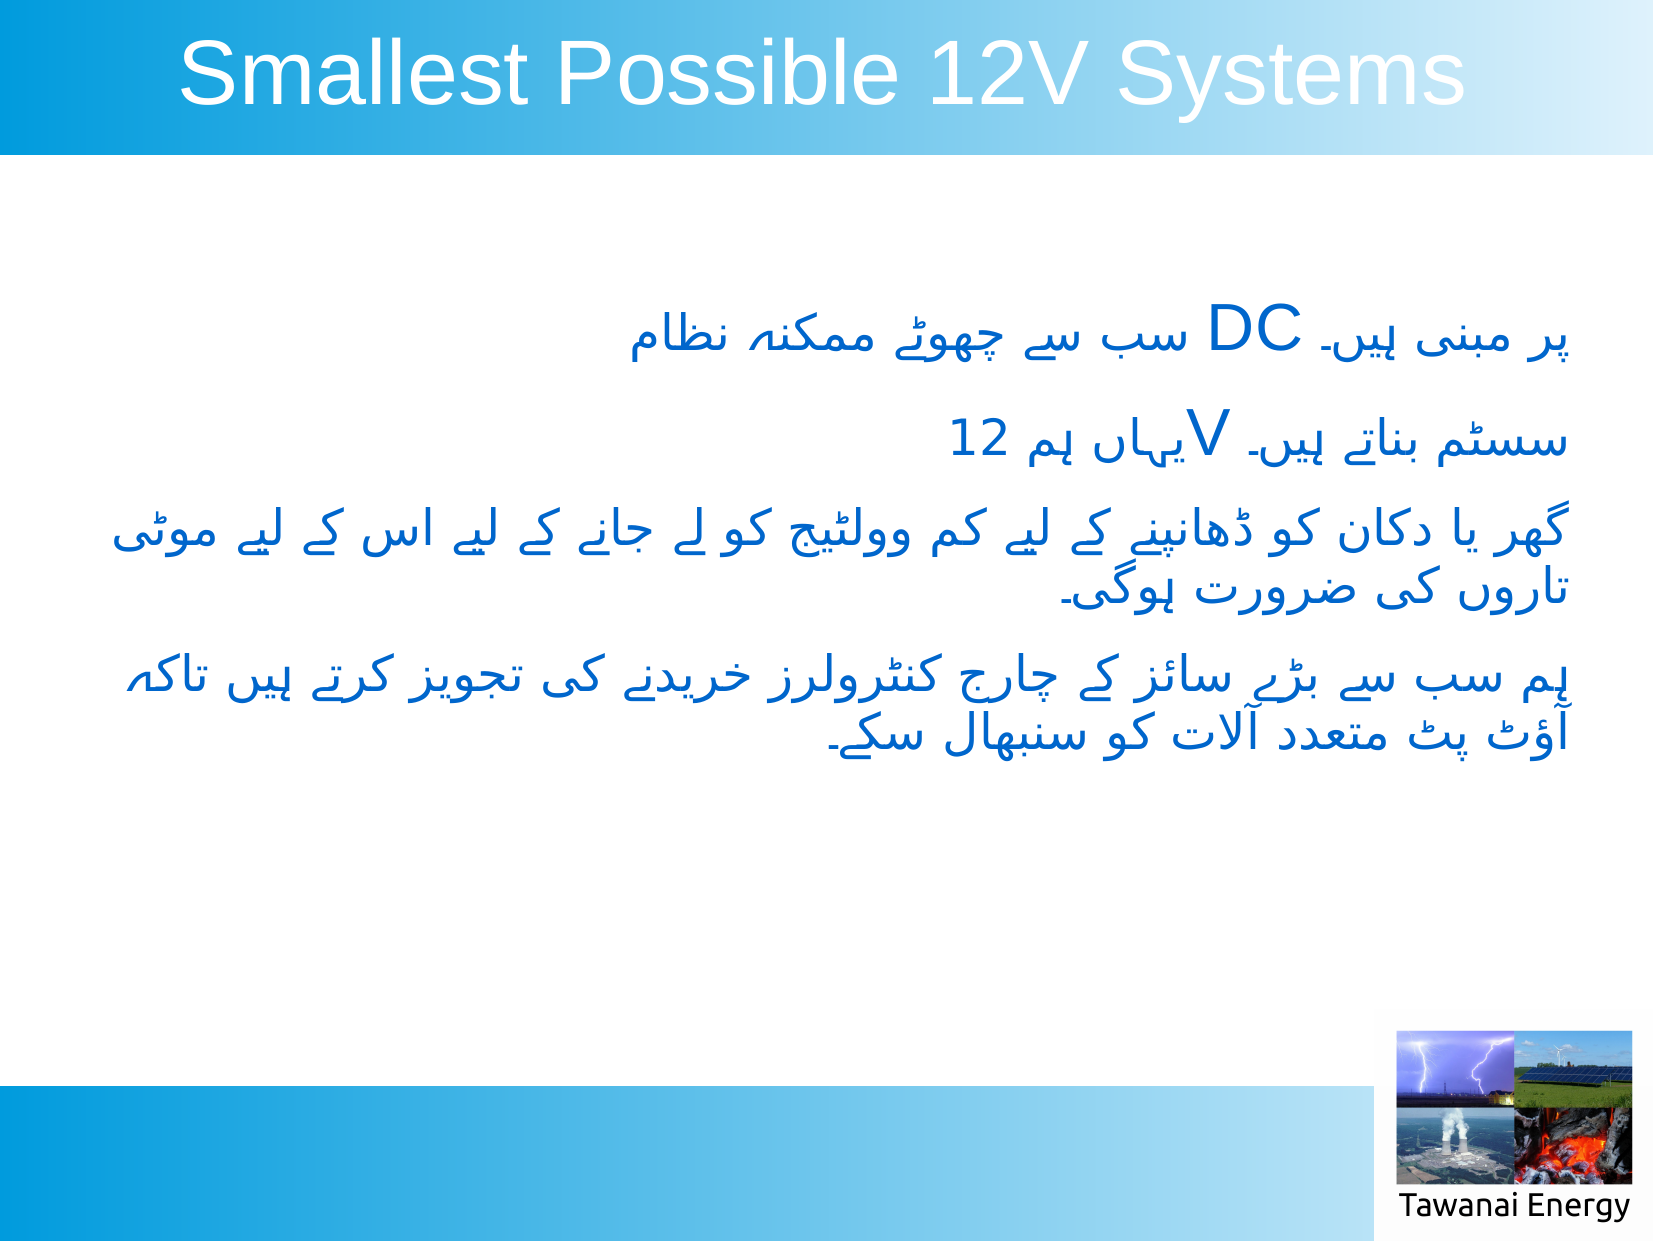

# Smallest Possible 12V Systems
سب سے چھوٹے ممکنہ نظام DC پر مبنی ہیں۔
یہاں ہم 12V سسٹم بناتے ہیں۔
گھر یا دکان کو ڈھانپنے کے لیے کم وولٹیج کو لے جانے کے لیے اس کے لیے موٹی تاروں کی ضرورت ہوگی۔
ہم سب سے بڑے سائز کے چارج کنٹرولرز خریدنے کی تجویز کرتے ہیں تاکہ آؤٹ پٹ متعدد آلات کو سنبھال سکے۔